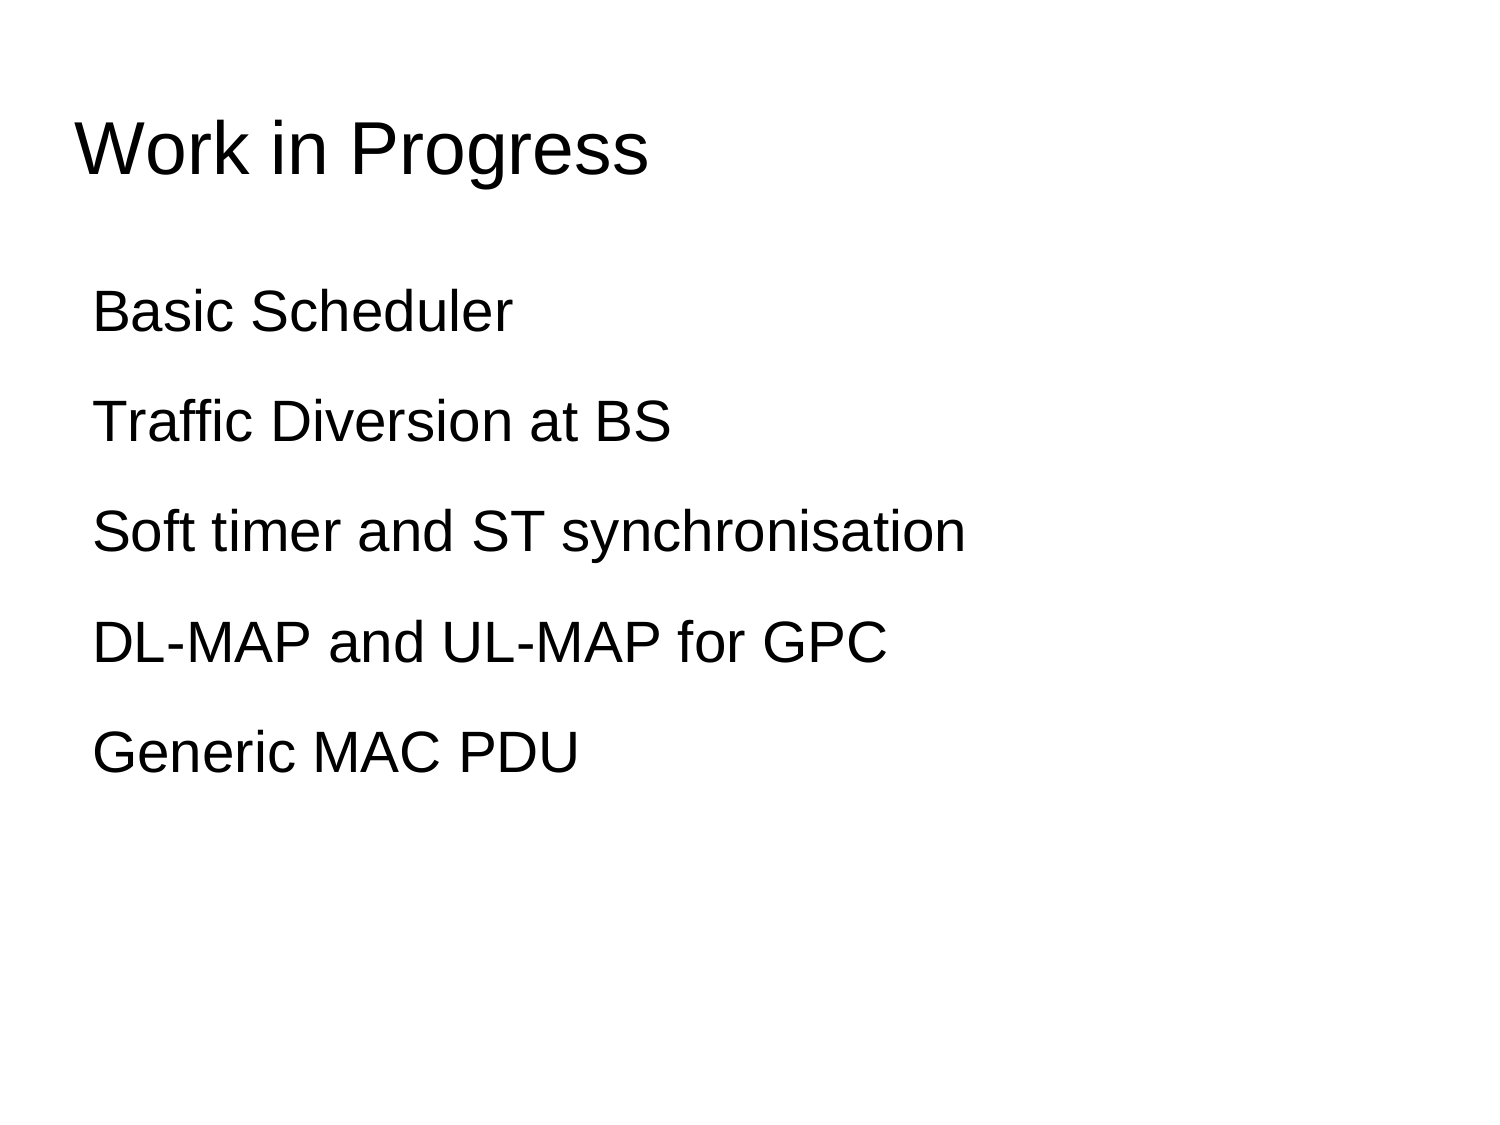

# Work in Progress
Basic Scheduler
Traffic Diversion at BS
Soft timer and ST synchronisation
DL-MAP and UL-MAP for GPC
Generic MAC PDU